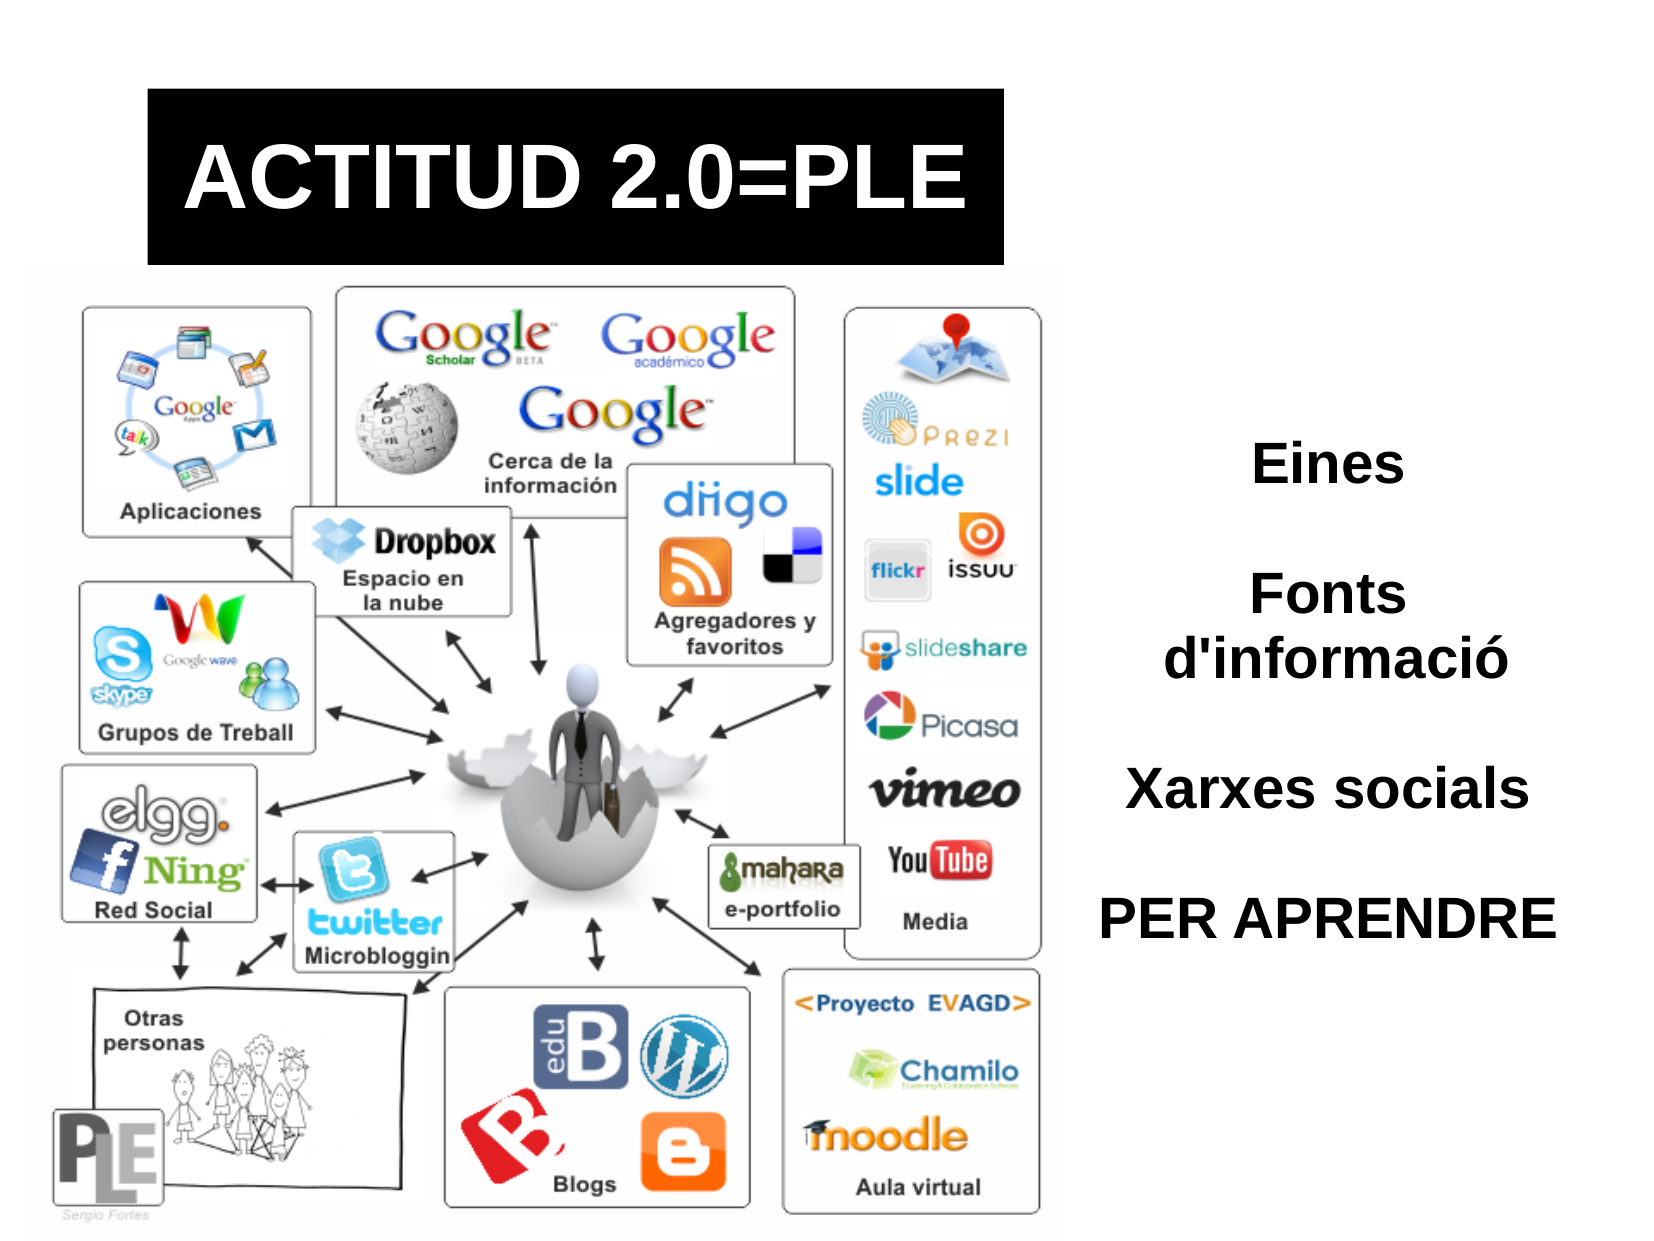

# ACTITUD 2.0=PLE
Eines
Fonts
 d'informació
Xarxes socials
PER APRENDRE